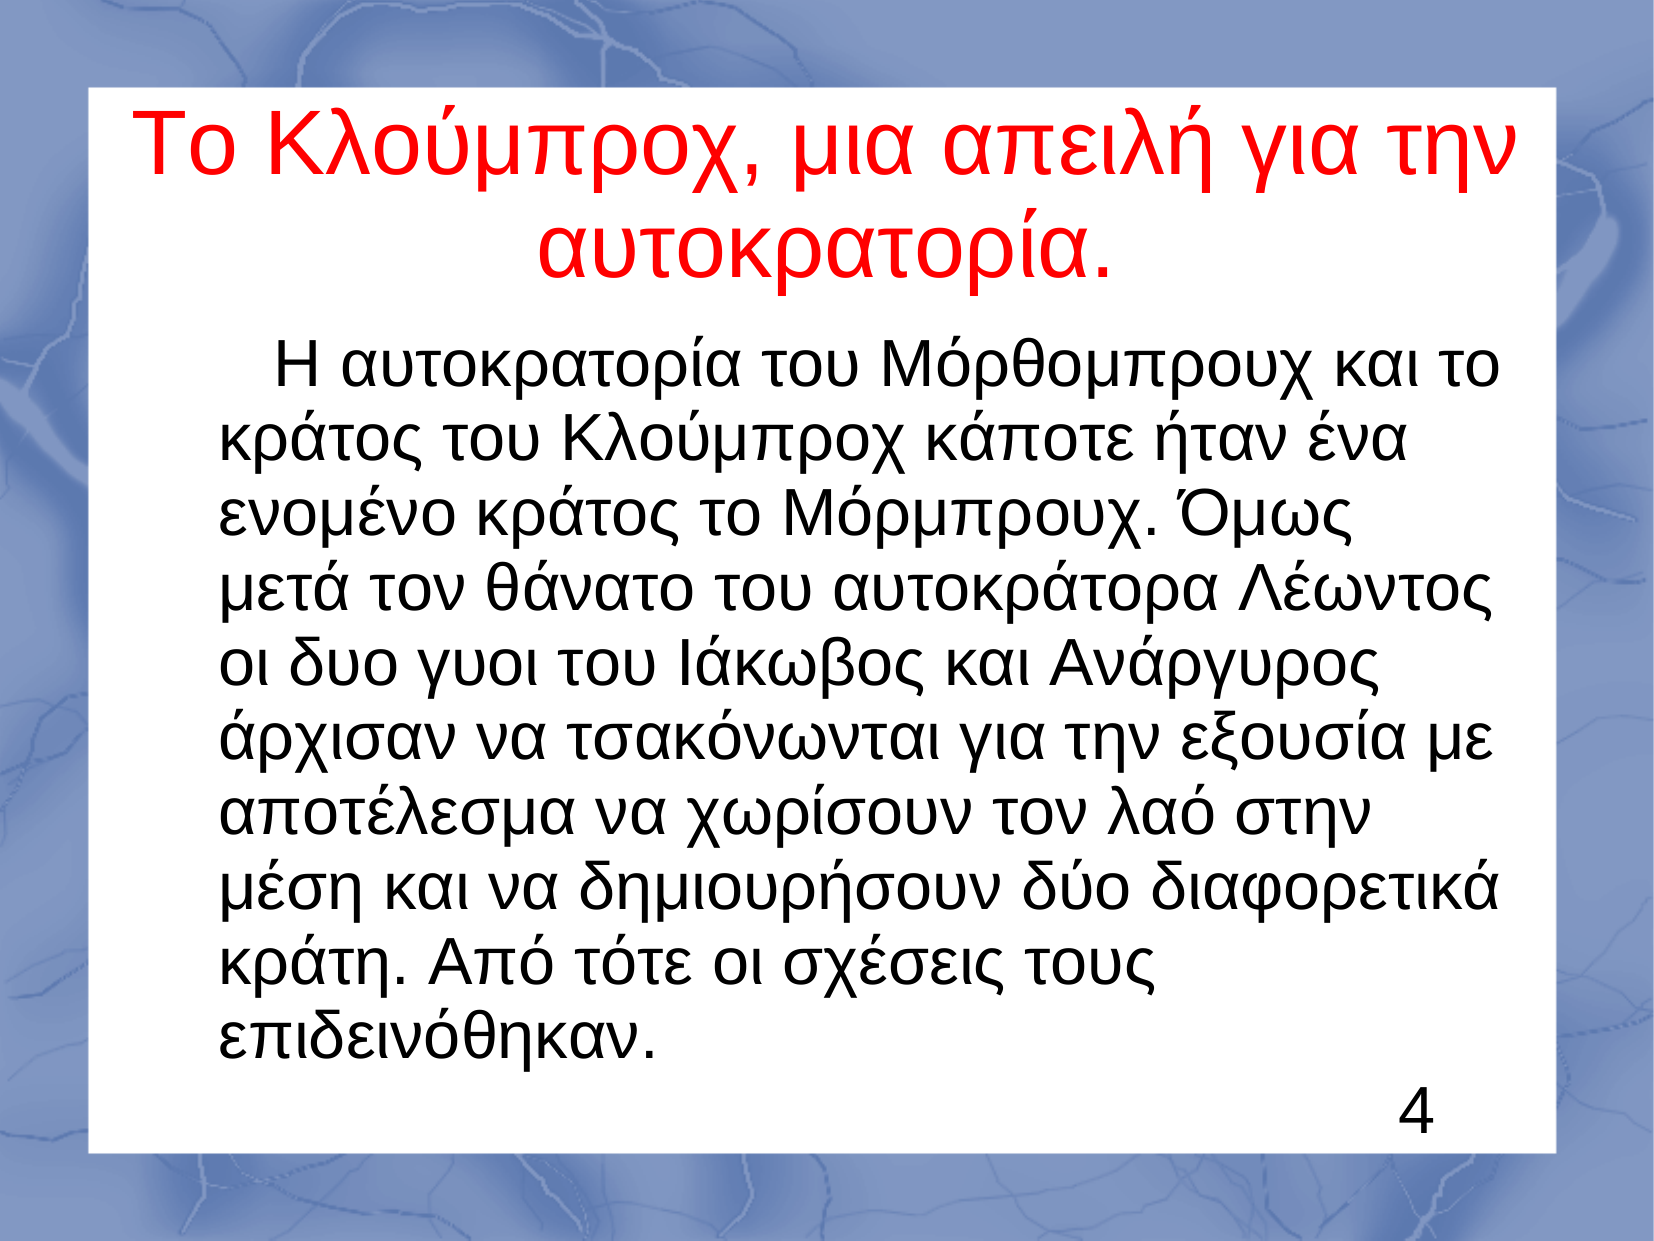

# Το Κλούμπροχ, μια απειλή για την αυτοκρατορία.
 Η αυτοκρατορία του Μόρθομπρουχ και το κράτος του Κλούμπροχ κάποτε ήταν ένα ενομένο κράτος το Μόρμπρουχ. Όμως μετά τον θάνατο του αυτοκράτορα Λέωντος οι δυο γυοι του Ιάκωβος και Ανάργυρος άρχισαν να τσακόνωνται για την εξουσία με αποτέλεσμα να χωρίσουν τον λαό στην μέση και να δημιουρήσουν δύο διαφορετικά κράτη. Από τότε οι σχέσεις τους επιδεινόθηκαν. 4